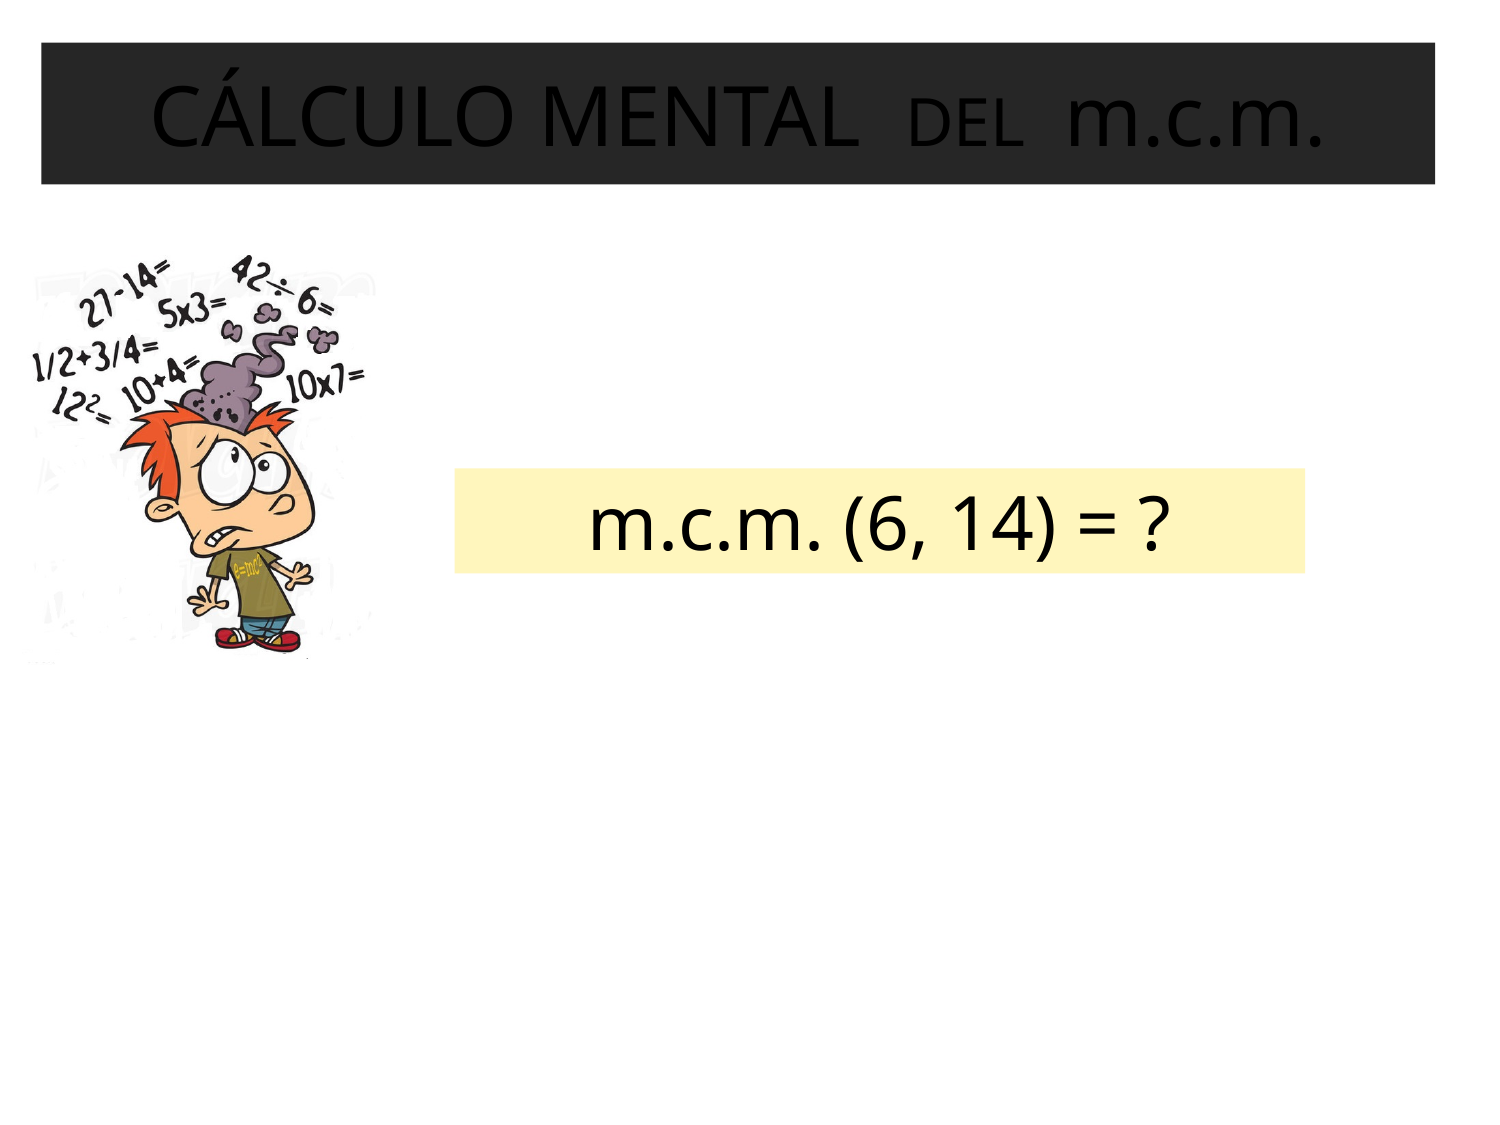

CÁLCULO MENTAL DEL m.c.m.
m.c.m. (6, 14) = ?